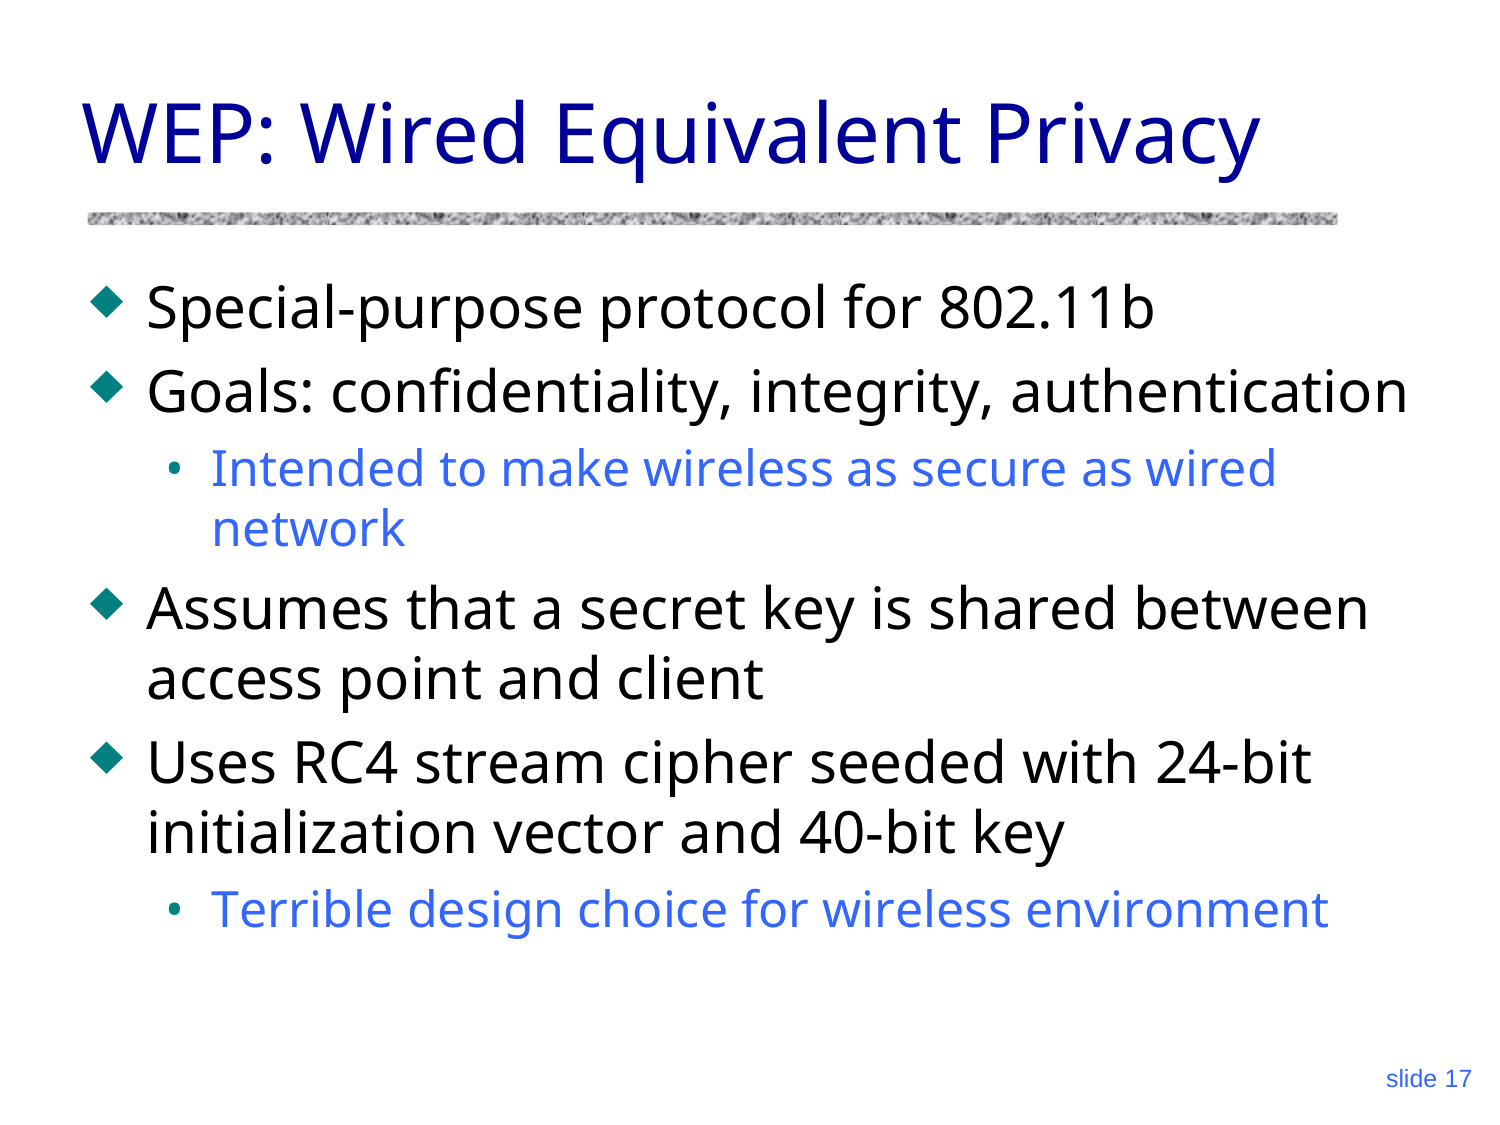

# WEP: Wired Equivalent Privacy
Special-purpose protocol for 802.11b
Goals: confidentiality, integrity, authentication
Intended to make wireless as secure as wired network
Assumes that a secret key is shared between access point and client
Uses RC4 stream cipher seeded with 24-bit initialization vector and 40-bit key
Terrible design choice for wireless environment
slide 16